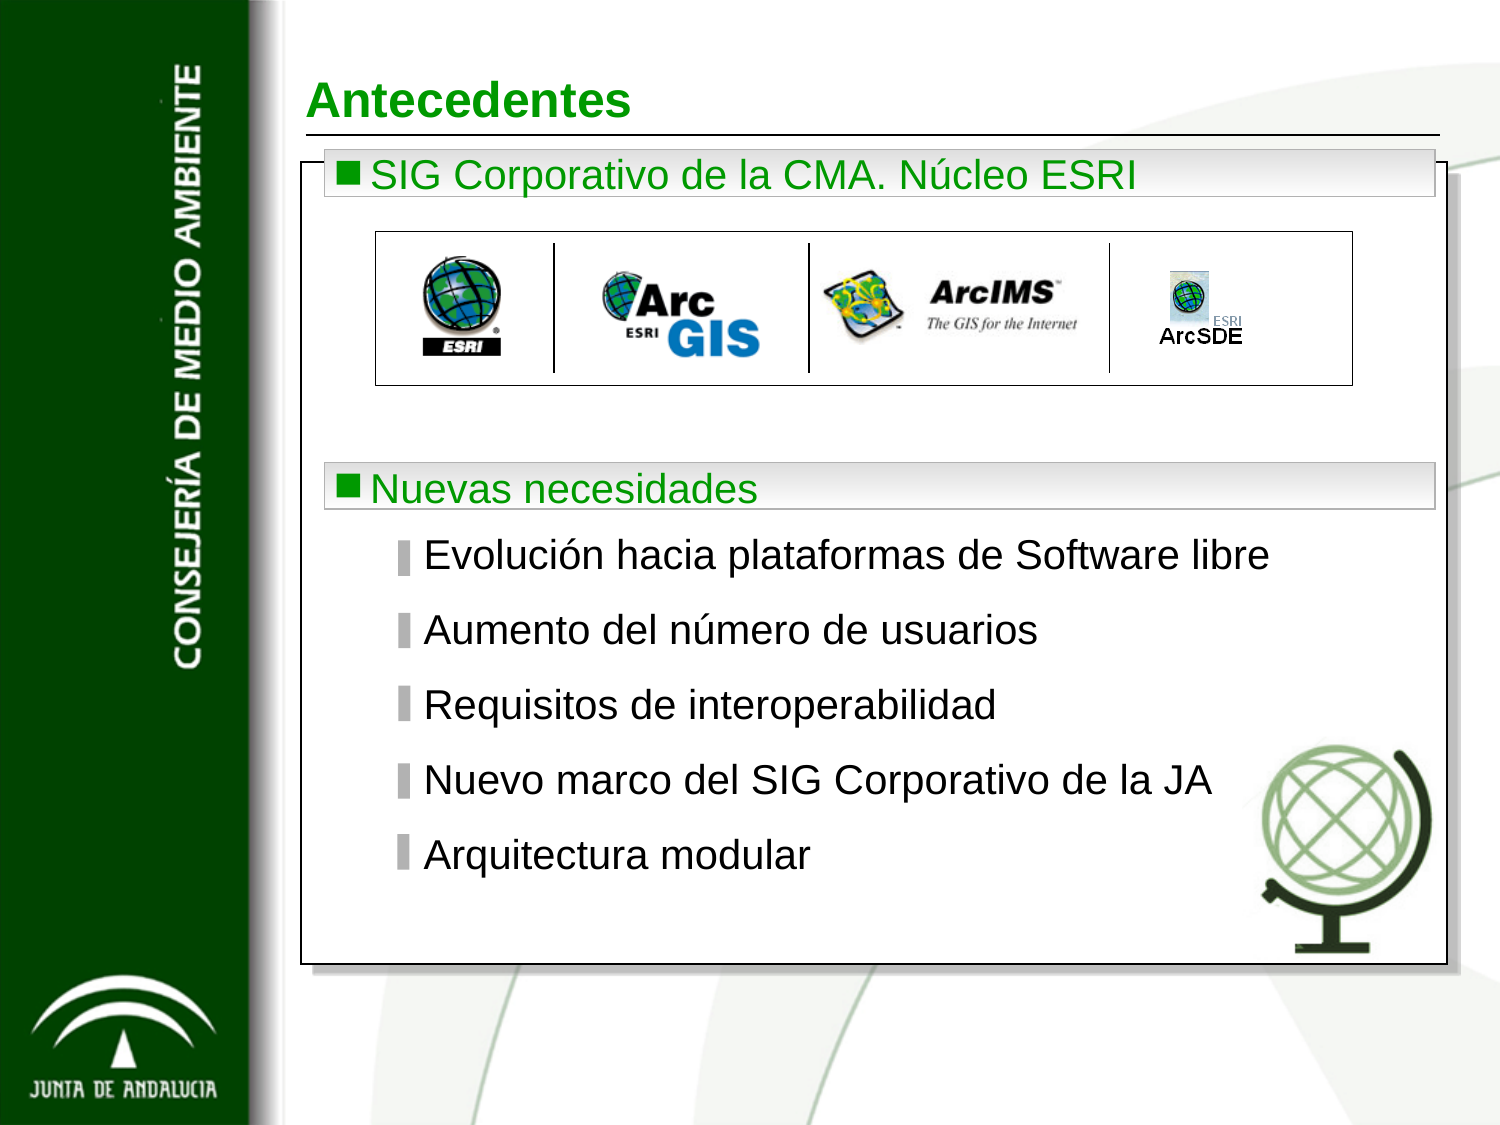

Antecedentes
SIG Corporativo de la CMA. Núcleo ESRI
Nuevas necesidades
Evolución hacia plataformas de Software libre
Aumento del número de usuarios
Requisitos de interoperabilidad
Nuevo marco del SIG Corporativo de la JA
Arquitectura modular